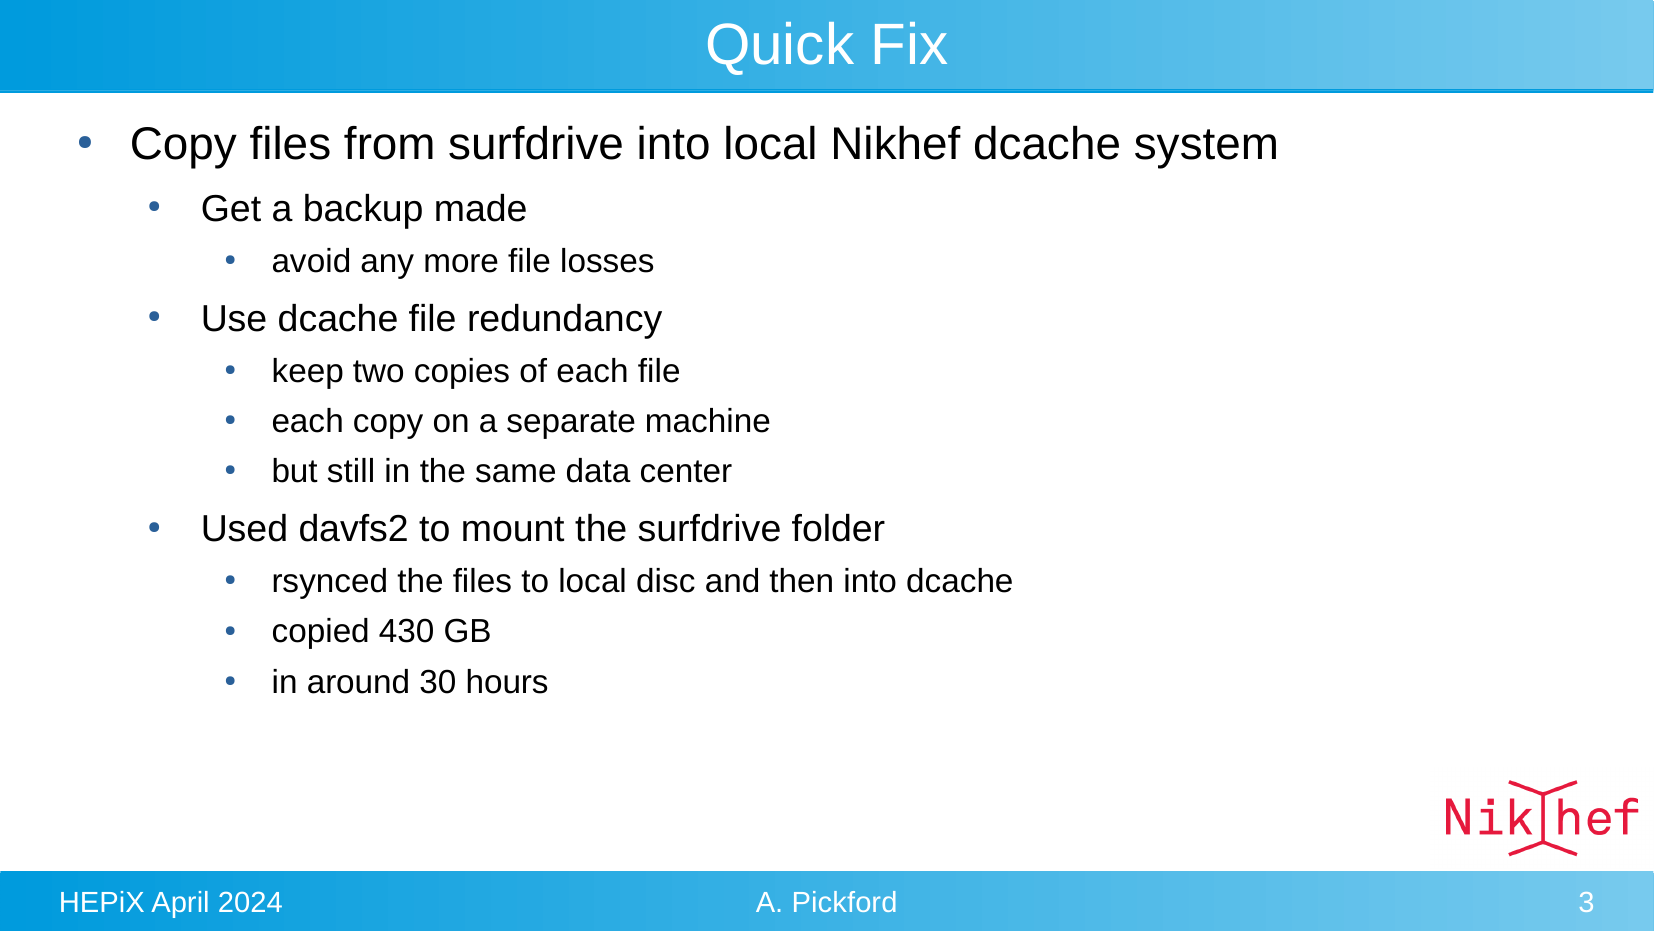

# Quick Fix
Copy files from surfdrive into local Nikhef dcache system
Get a backup made
avoid any more file losses
Use dcache file redundancy
keep two copies of each file
each copy on a separate machine
but still in the same data center
Used davfs2 to mount the surfdrive folder
rsynced the files to local disc and then into dcache
copied 430 GB
in around 30 hours
3